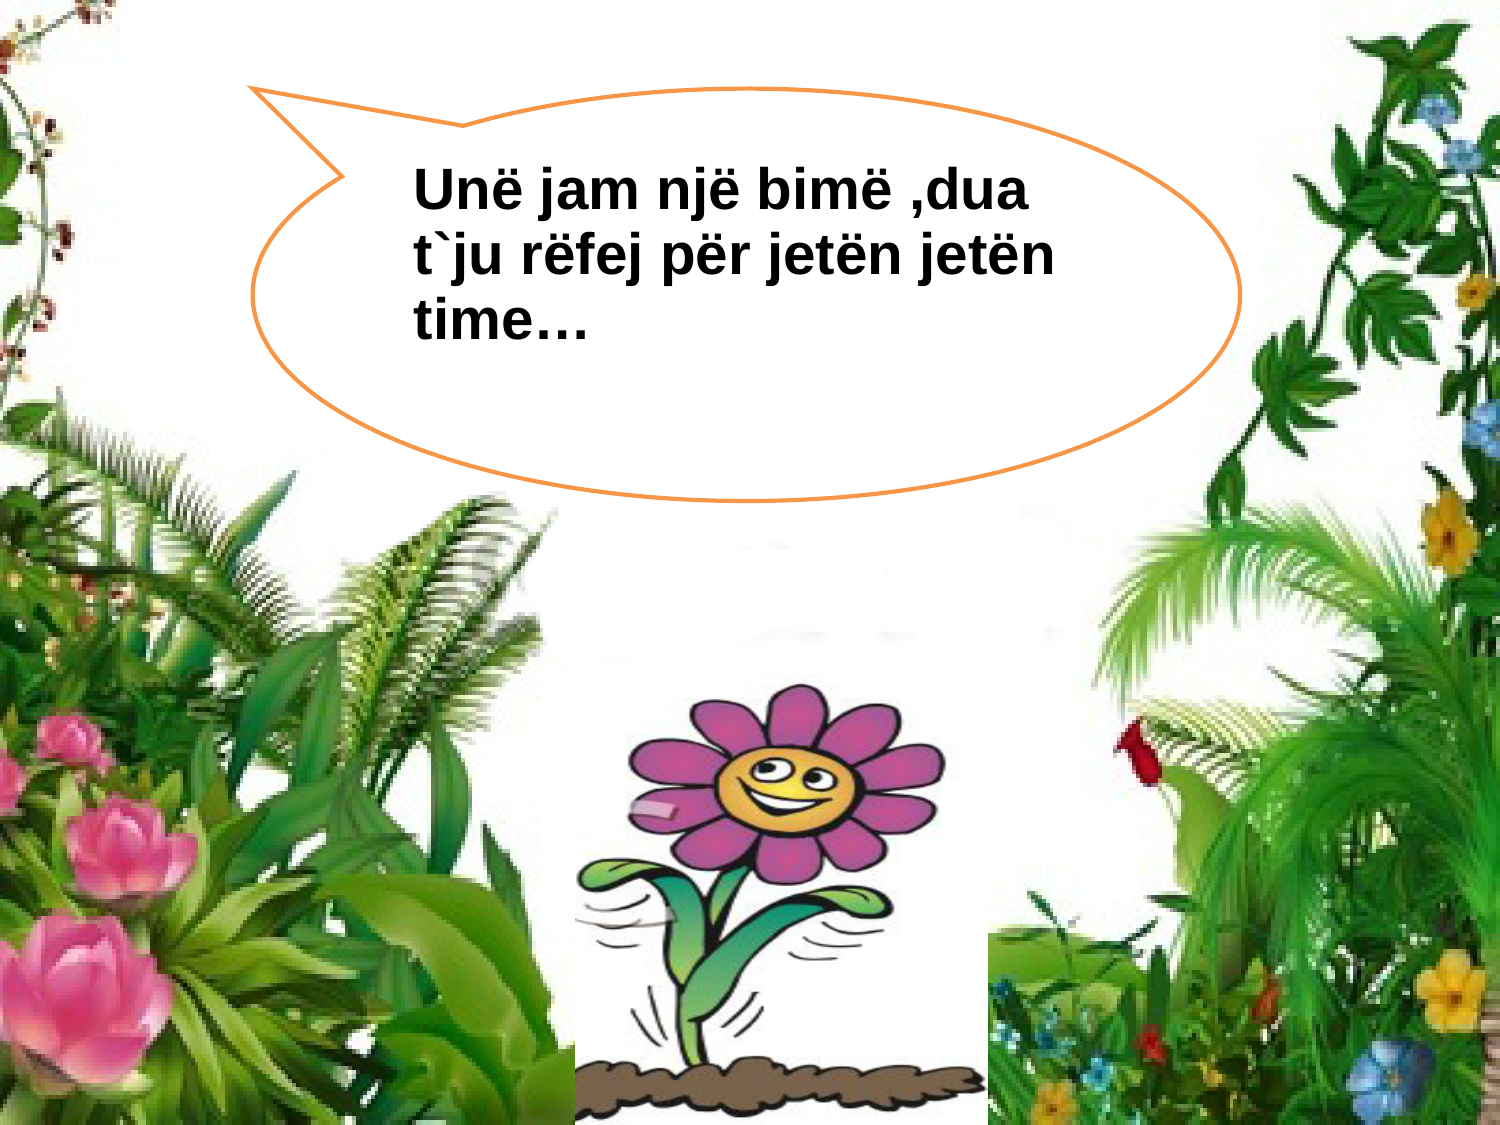

Unë jam një bimë ,dua t`ju rëfej për jetën jetën time…